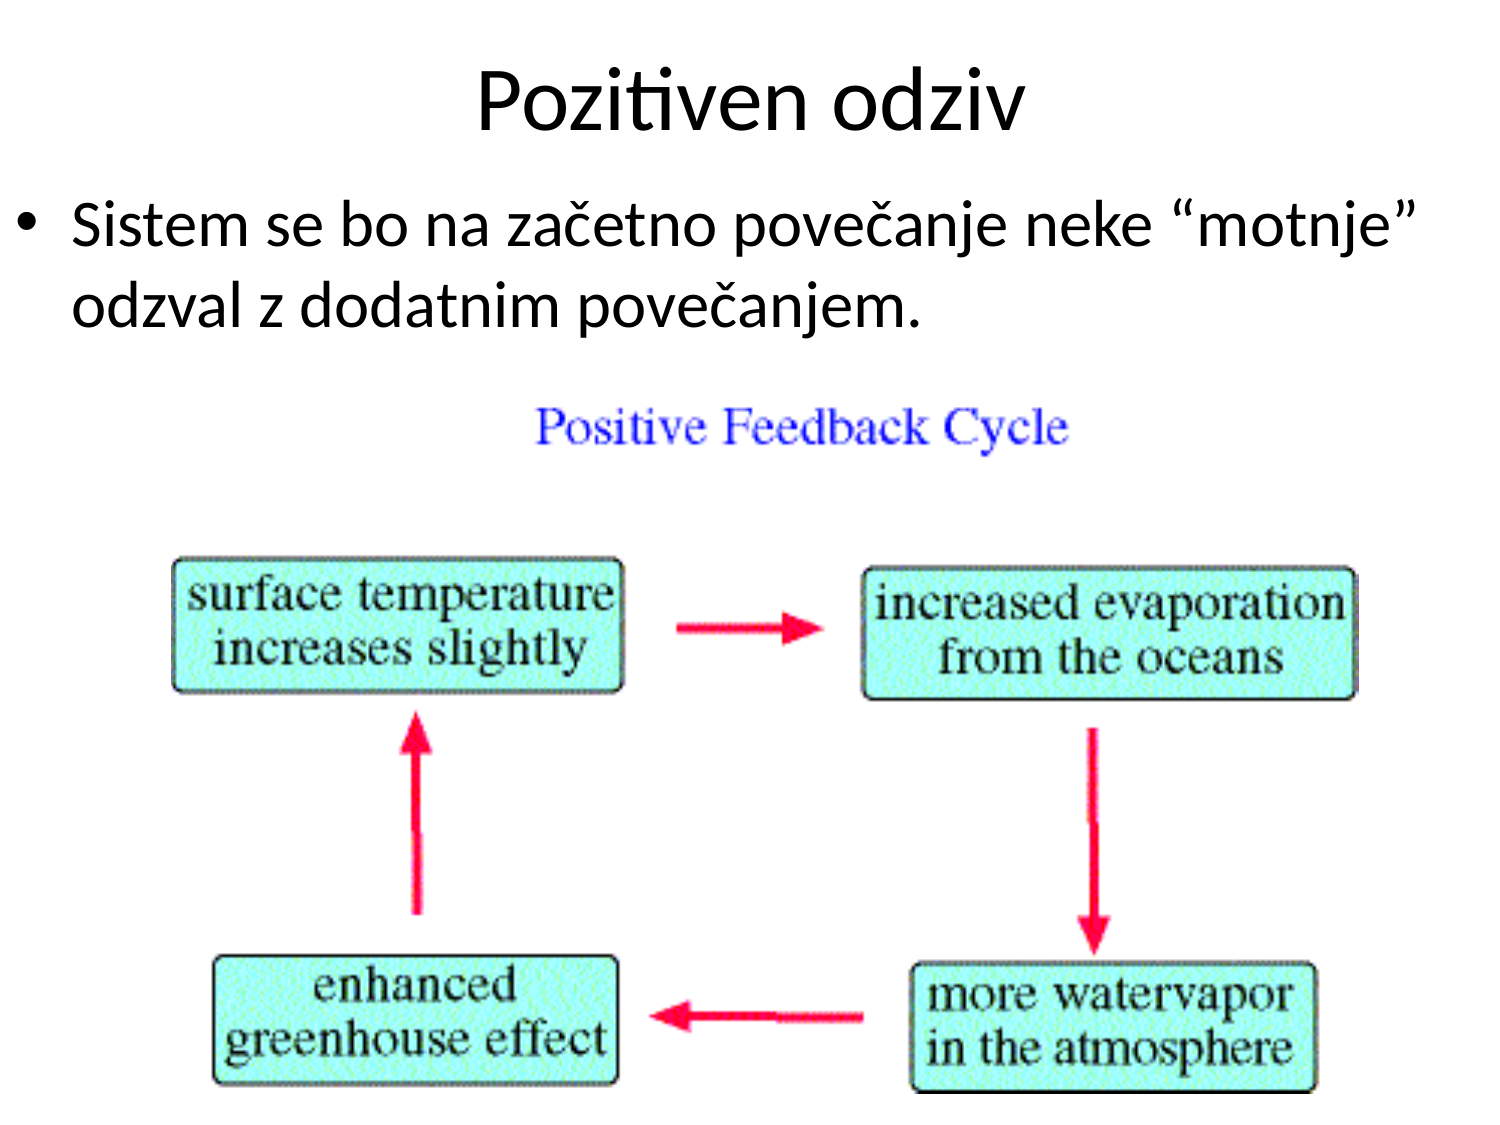

# Pozitiven odziv
Sistem se bo na začetno povečanje neke “motnje” odzval z dodatnim povečanjem.